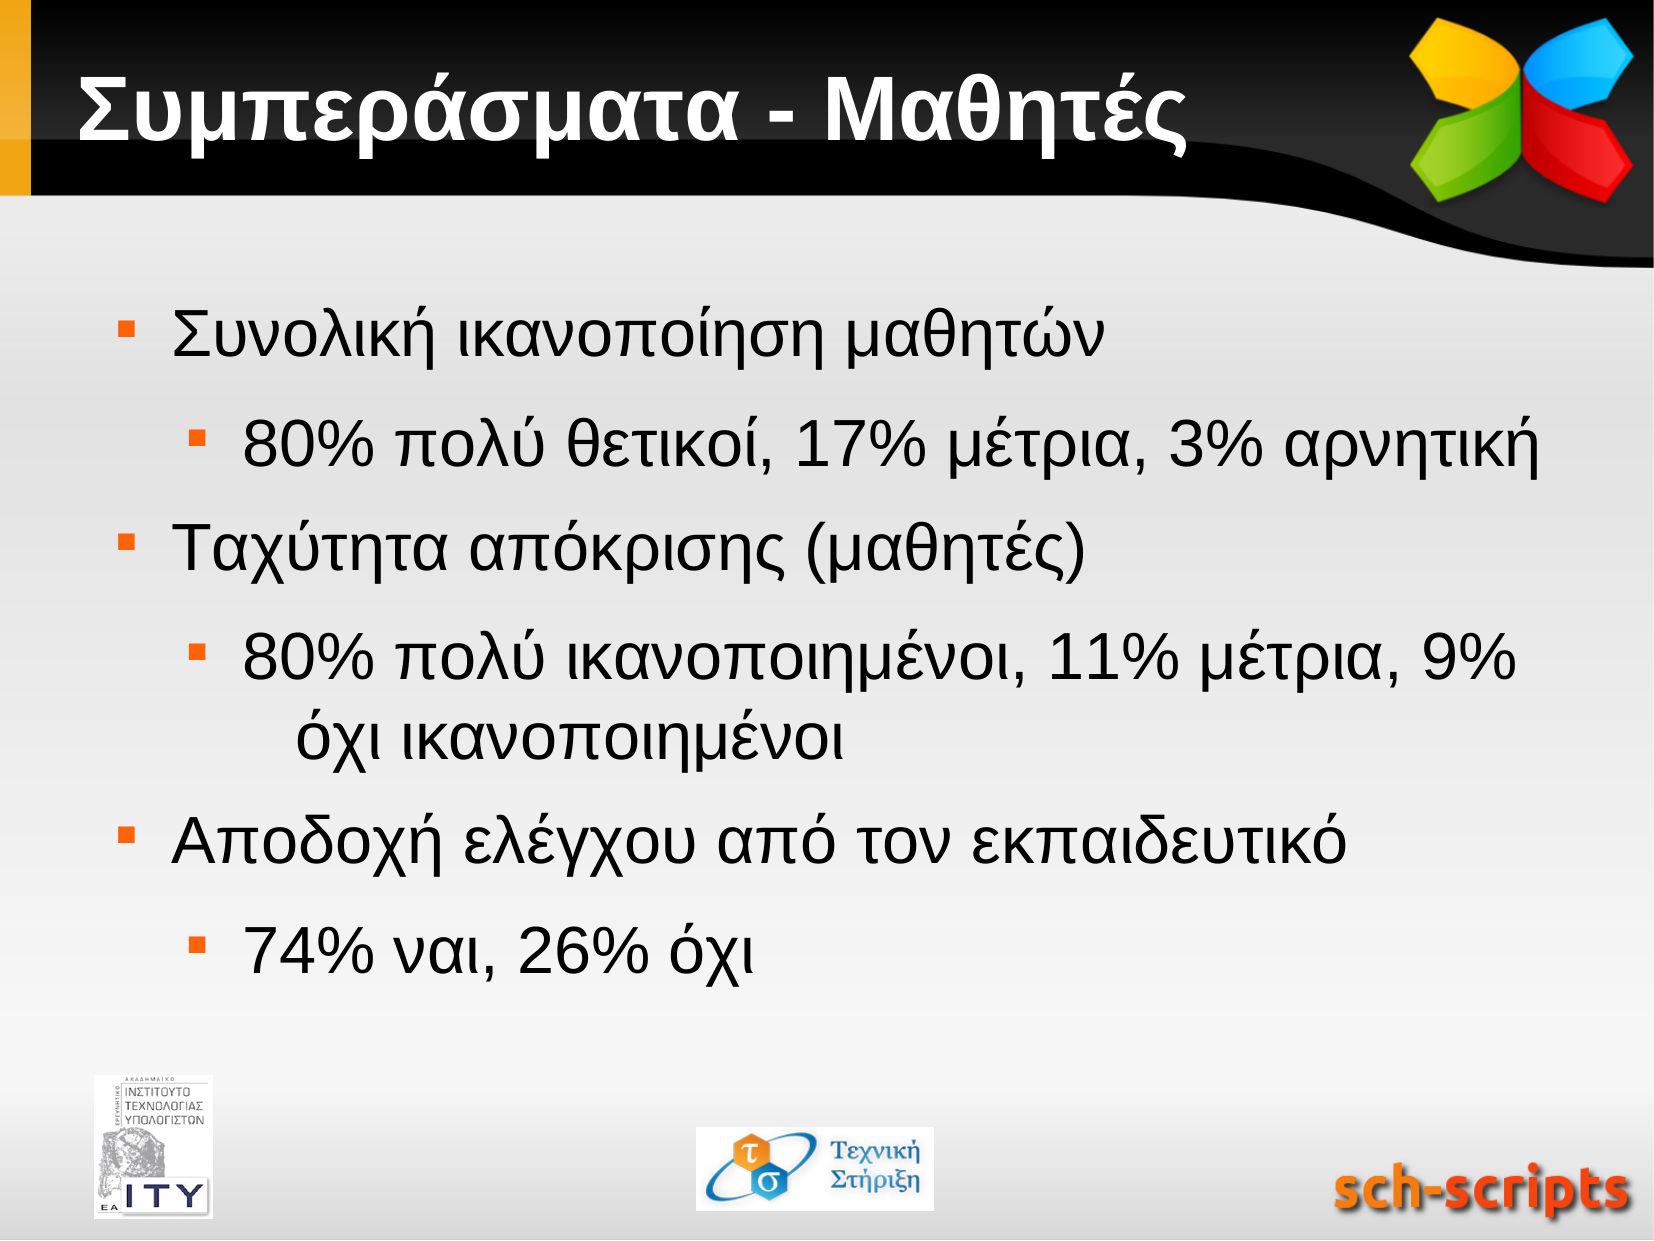

# Συμπεράσματα - Μαθητές
Συνολική ικανοποίηση μαθητών
80% πολύ θετικοί, 17% μέτρια, 3% αρνητική
Ταχύτητα απόκρισης (μαθητές)
80% πολύ ικανοποιημένοι, 11% μέτρια, 9% όχι ικανοποιημένοι
Αποδοχή ελέγχου από τον εκπαιδευτικό
74% ναι, 26% όχι